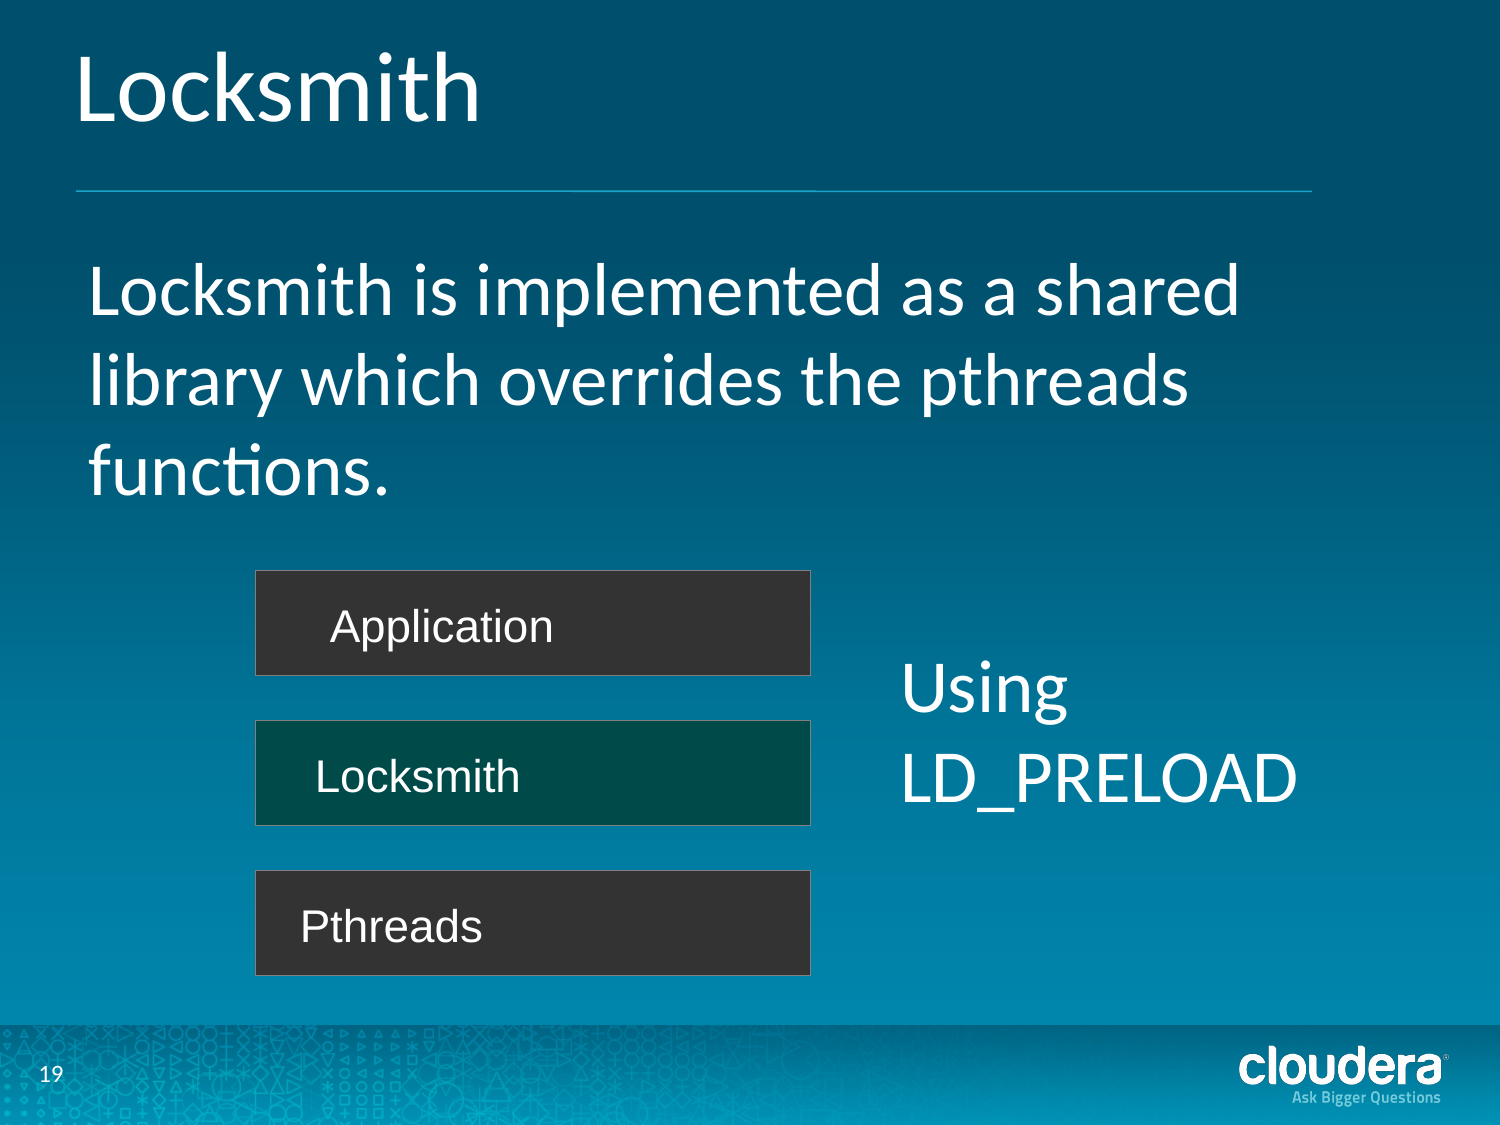

# Locksmith
Locksmith is implemented as a shared library which overrides the pthreads functions.
Application
Using LD_PRELOAD
Locksmith
Pthreads